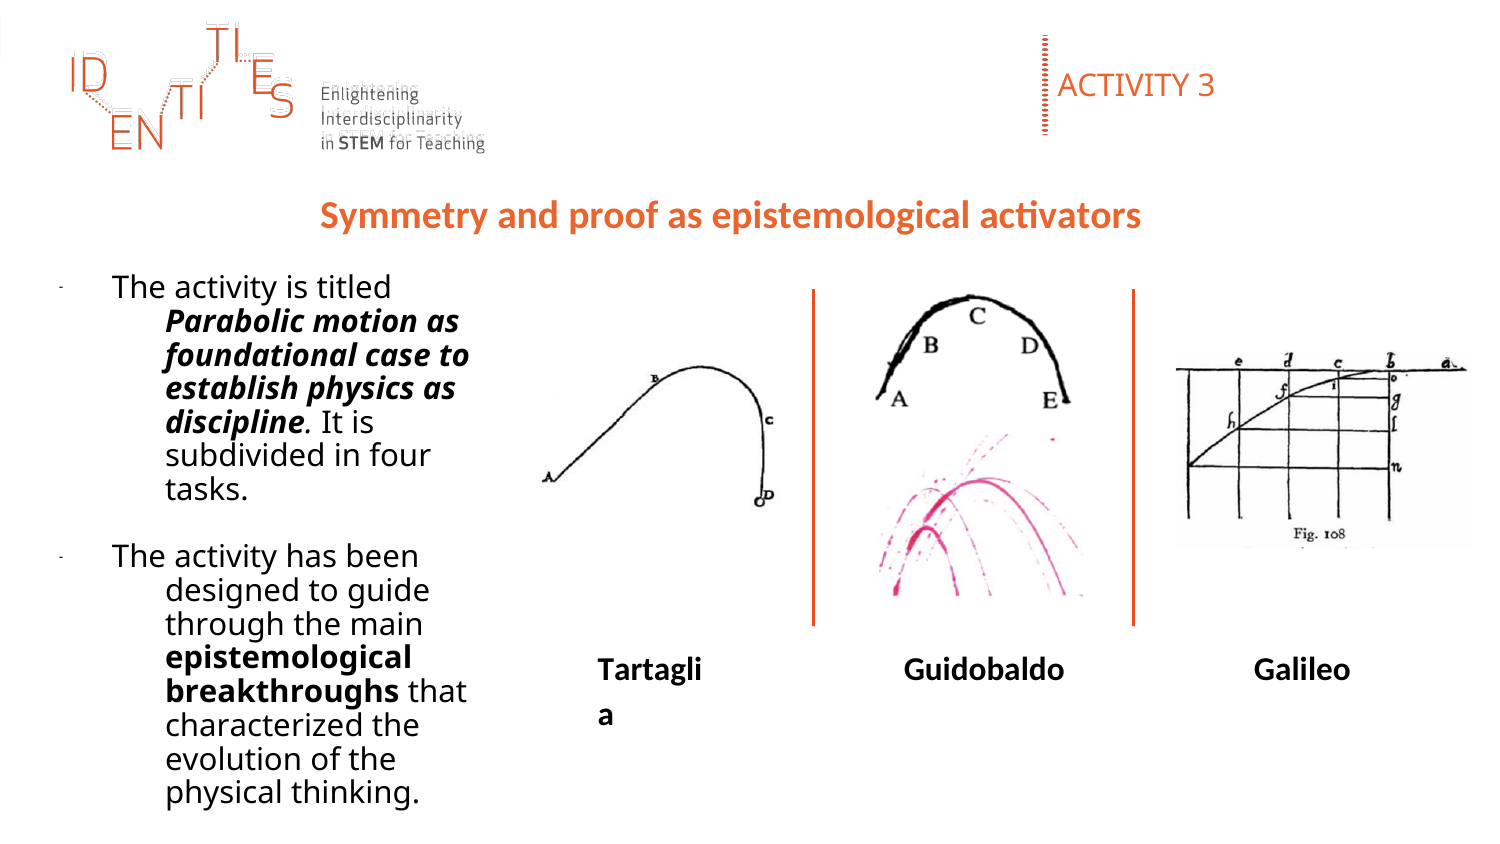

ACTIVITY 3
Symmetry and proof as epistemological activators
The activity is titled Parabolic motion as foundational case to establish physics as discipline. It is subdivided in four tasks.
The activity has been designed to guide through the main epistemological breakthroughs that characterized the evolution of the physical thinking.
Tartaglia
Guidobaldo
Galileo